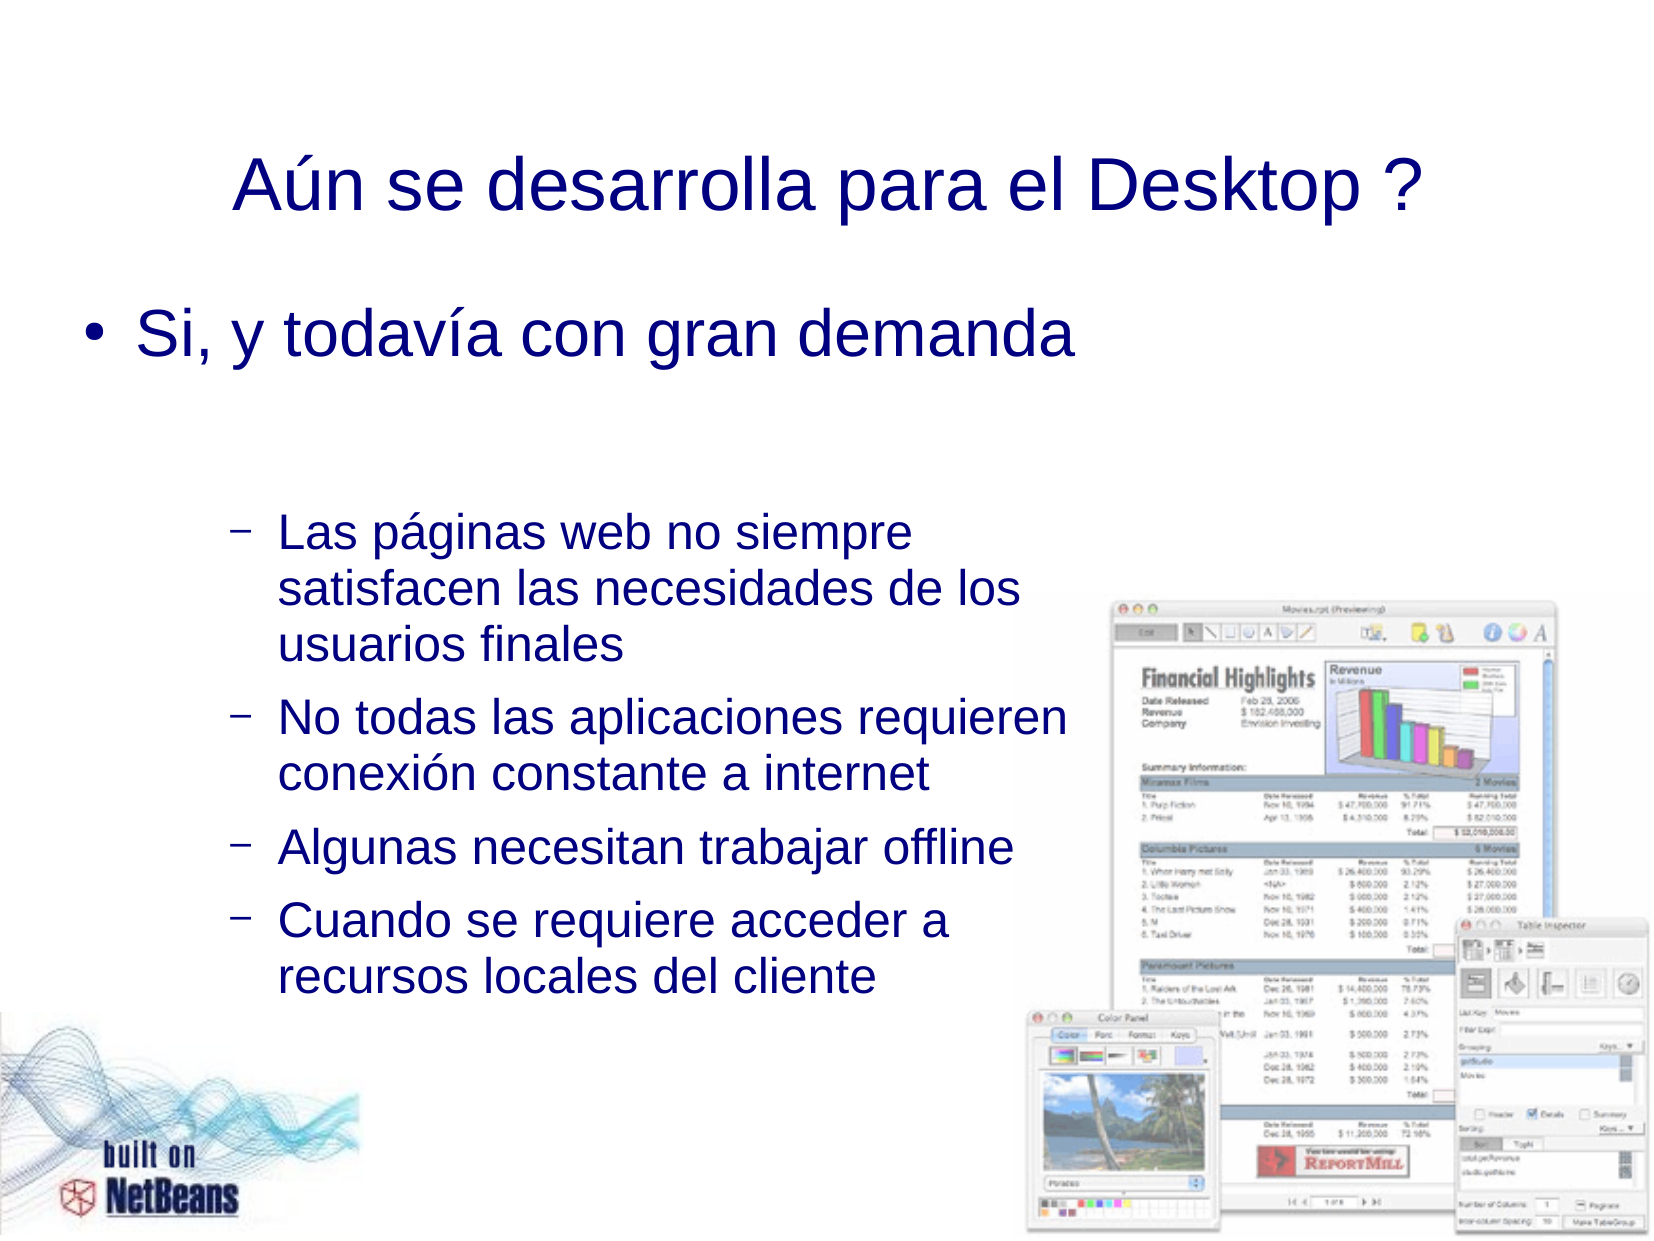

# Aún se desarrolla para el Desktop ?
Si, y todavía con gran demanda
Las páginas web no siempre satisfacen las necesidades de los usuarios finales
No todas las aplicaciones requieren conexión constante a internet
Algunas necesitan trabajar offline
Cuando se requiere acceder a recursos locales del cliente